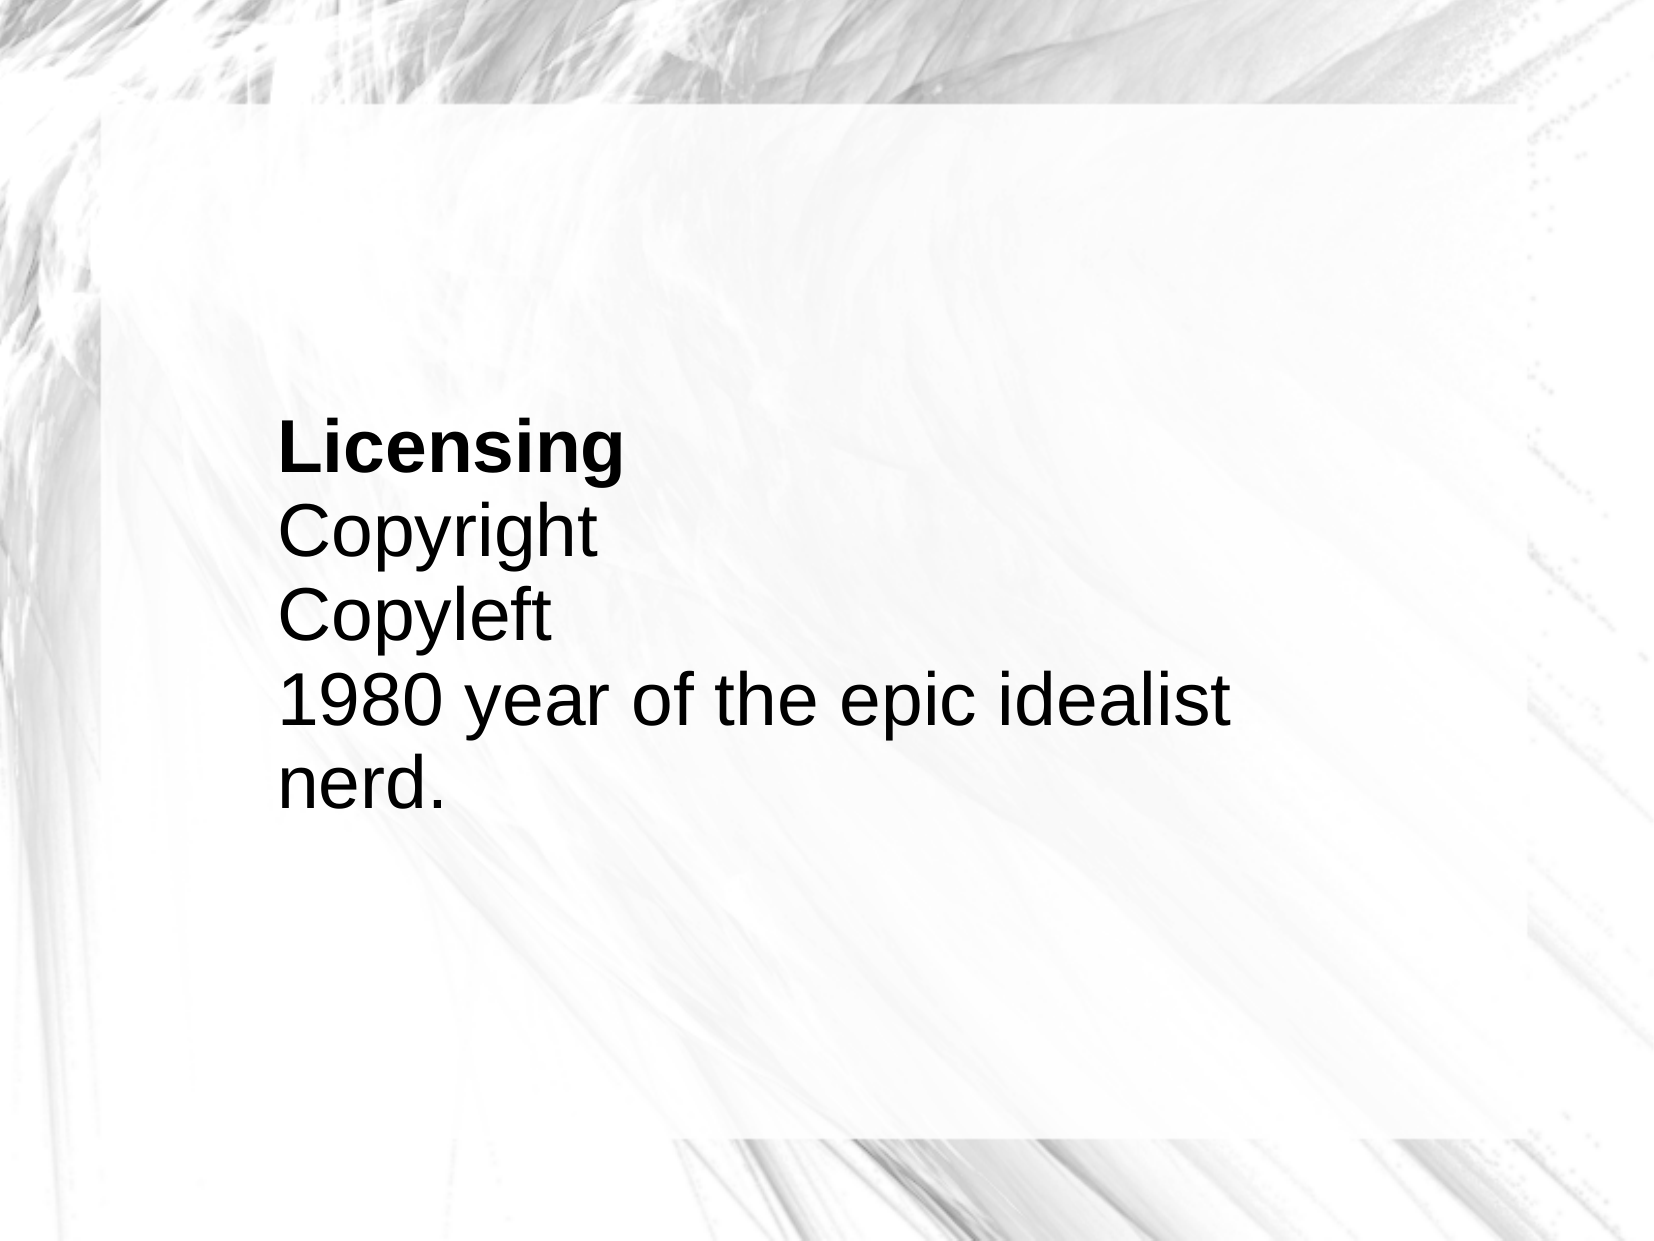

Licensing
Copyright
Copyleft
1980 year of the epic idealist nerd.